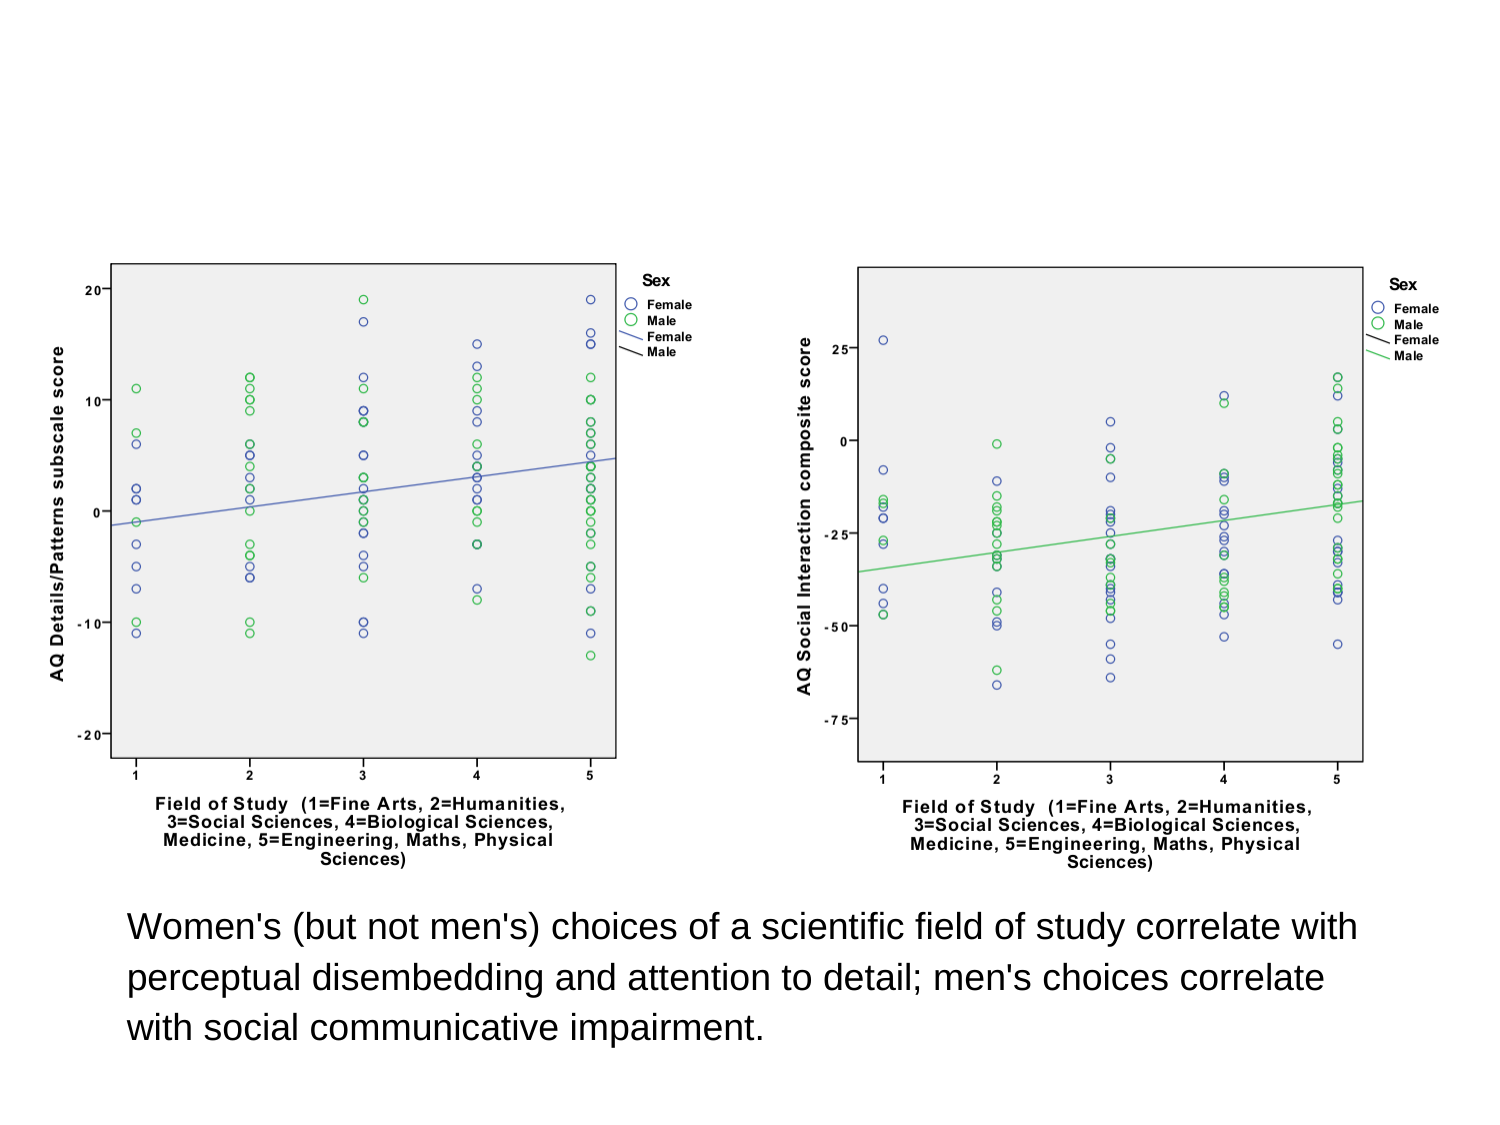

# Women's (but not men's) choices of a scientific field of study correlate with perceptual disembedding and attention to detail; men's choices correlate with social communicative impairment.